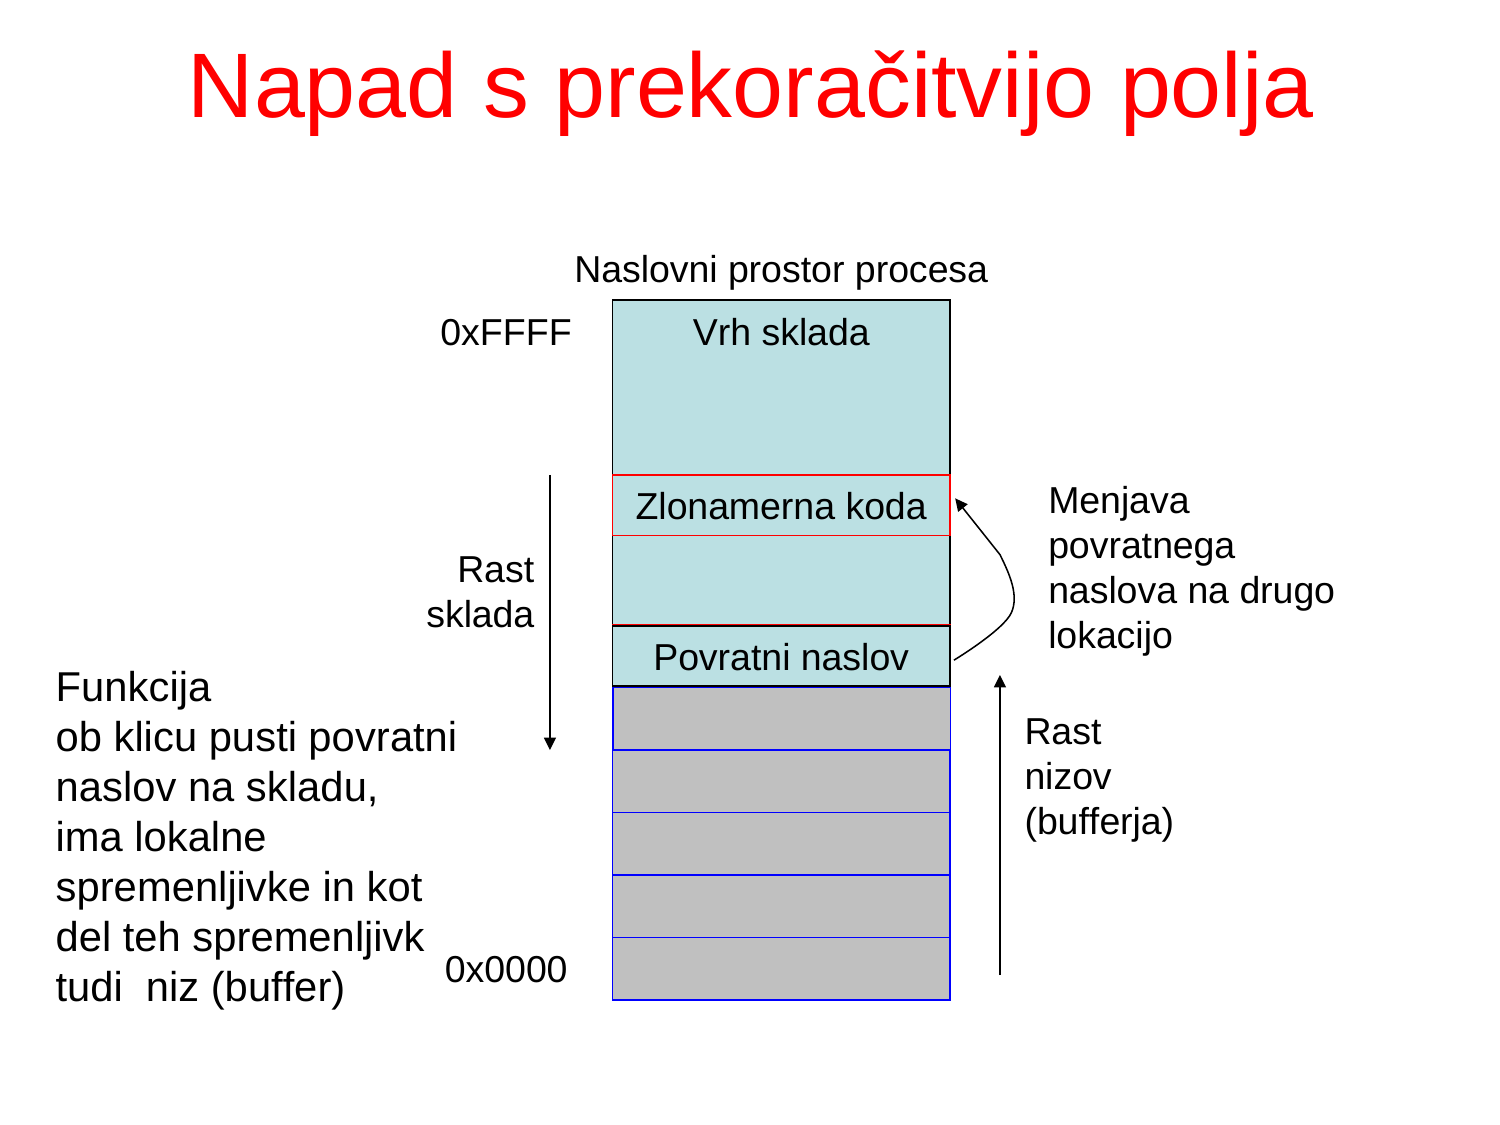

# Napad s prekoračitvijo polja
Naslovni prostor procesa
0xFFFF
Vrh sklada
Menjava povratnega naslova na drugo lokacijo
Zlonamerna koda
Rast sklada
Povratni naslov
Funkcija
ob klicu pusti povratni
naslov na skladu,
ima lokalne
spremenljivke in kot
del teh spremenljivk
tudi niz (buffer)
Lokalne spr.
Rast
nizov (bufferja)
buffer
buffer
buffer
0x0000
buffer